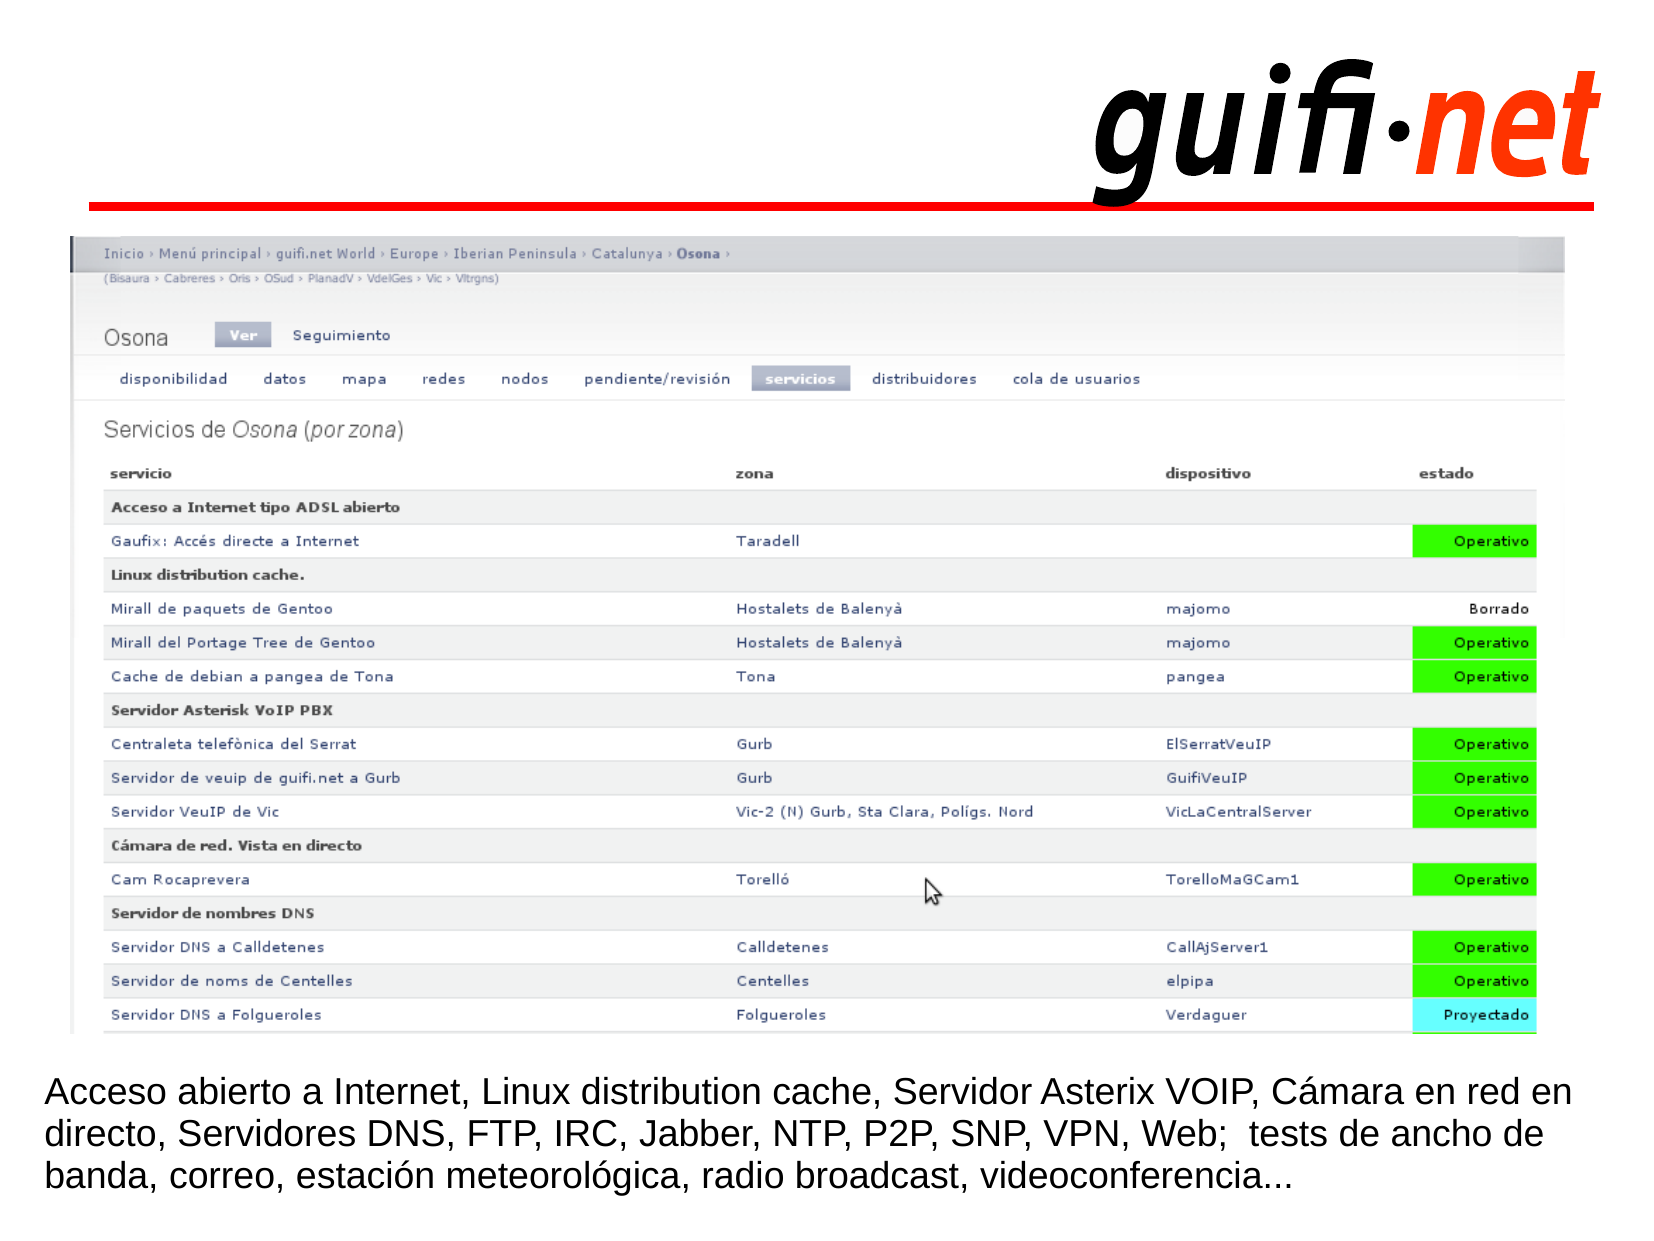

Acceso abierto a Internet, Linux distribution cache, Servidor Asterix VOIP, Cámara en red en directo, Servidores DNS, FTP, IRC, Jabber, NTP, P2P, SNP, VPN, Web; tests de ancho de banda, correo, estación meteorológica, radio broadcast, videoconferencia...